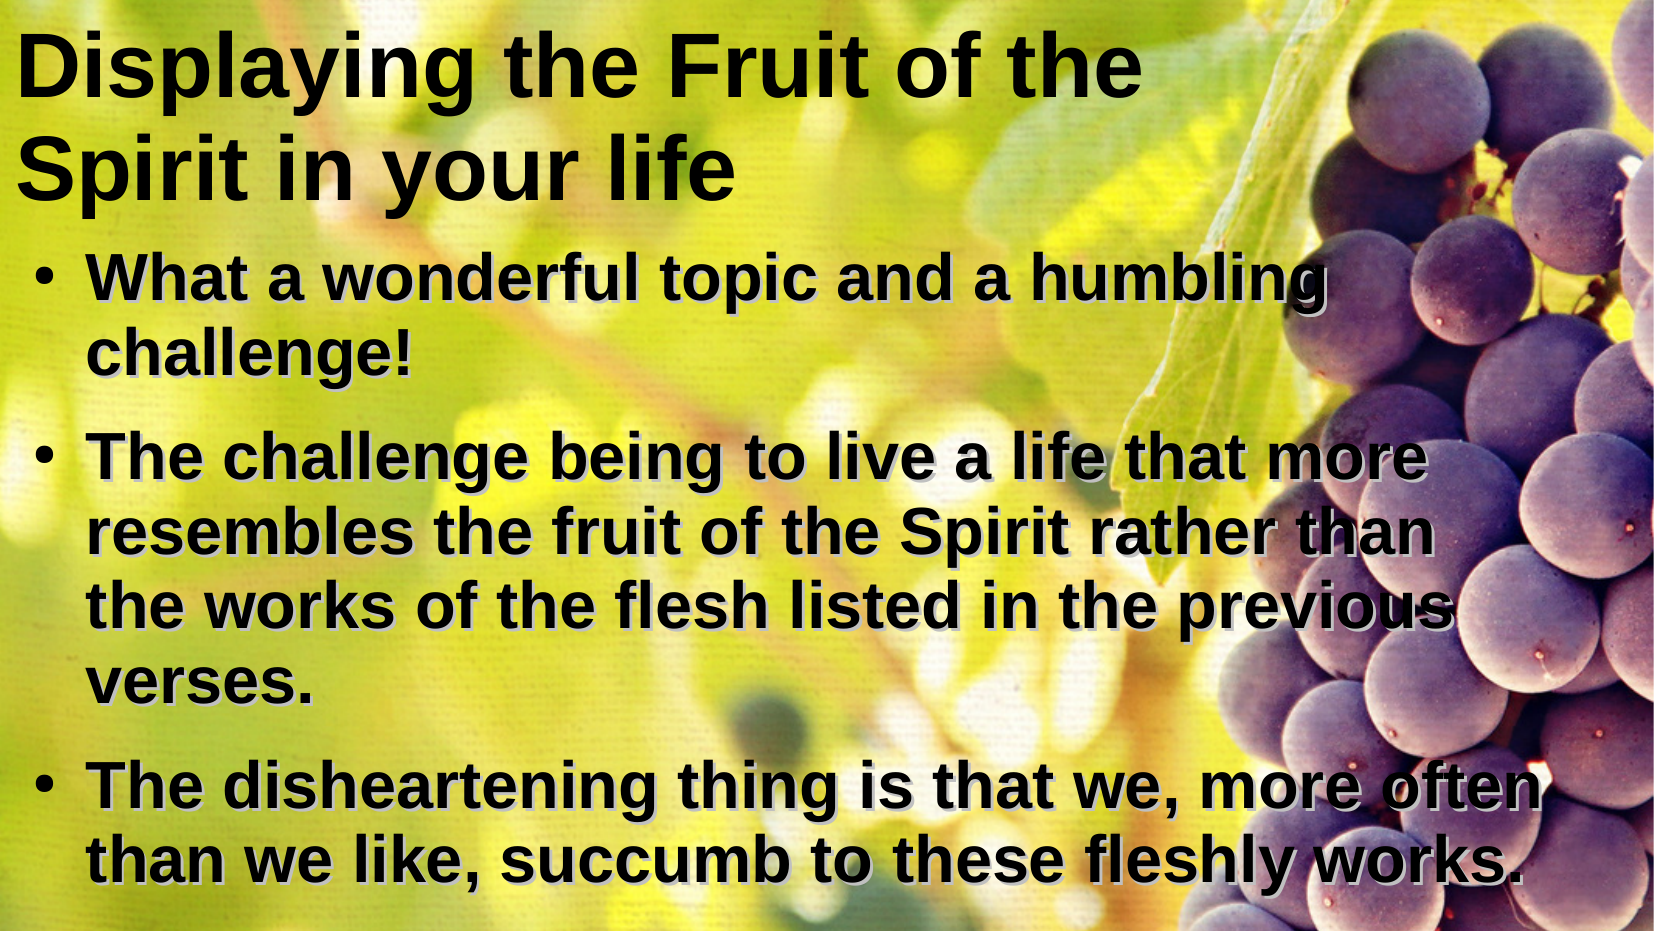

# Displaying the Fruit of the Spirit in your life
What a wonderful topic and a humbling challenge!
The challenge being to live a life that more resembles the fruit of the Spirit rather than the works of the flesh listed in the previous verses.
The disheartening thing is that we, more often than we like, succumb to these fleshly works.